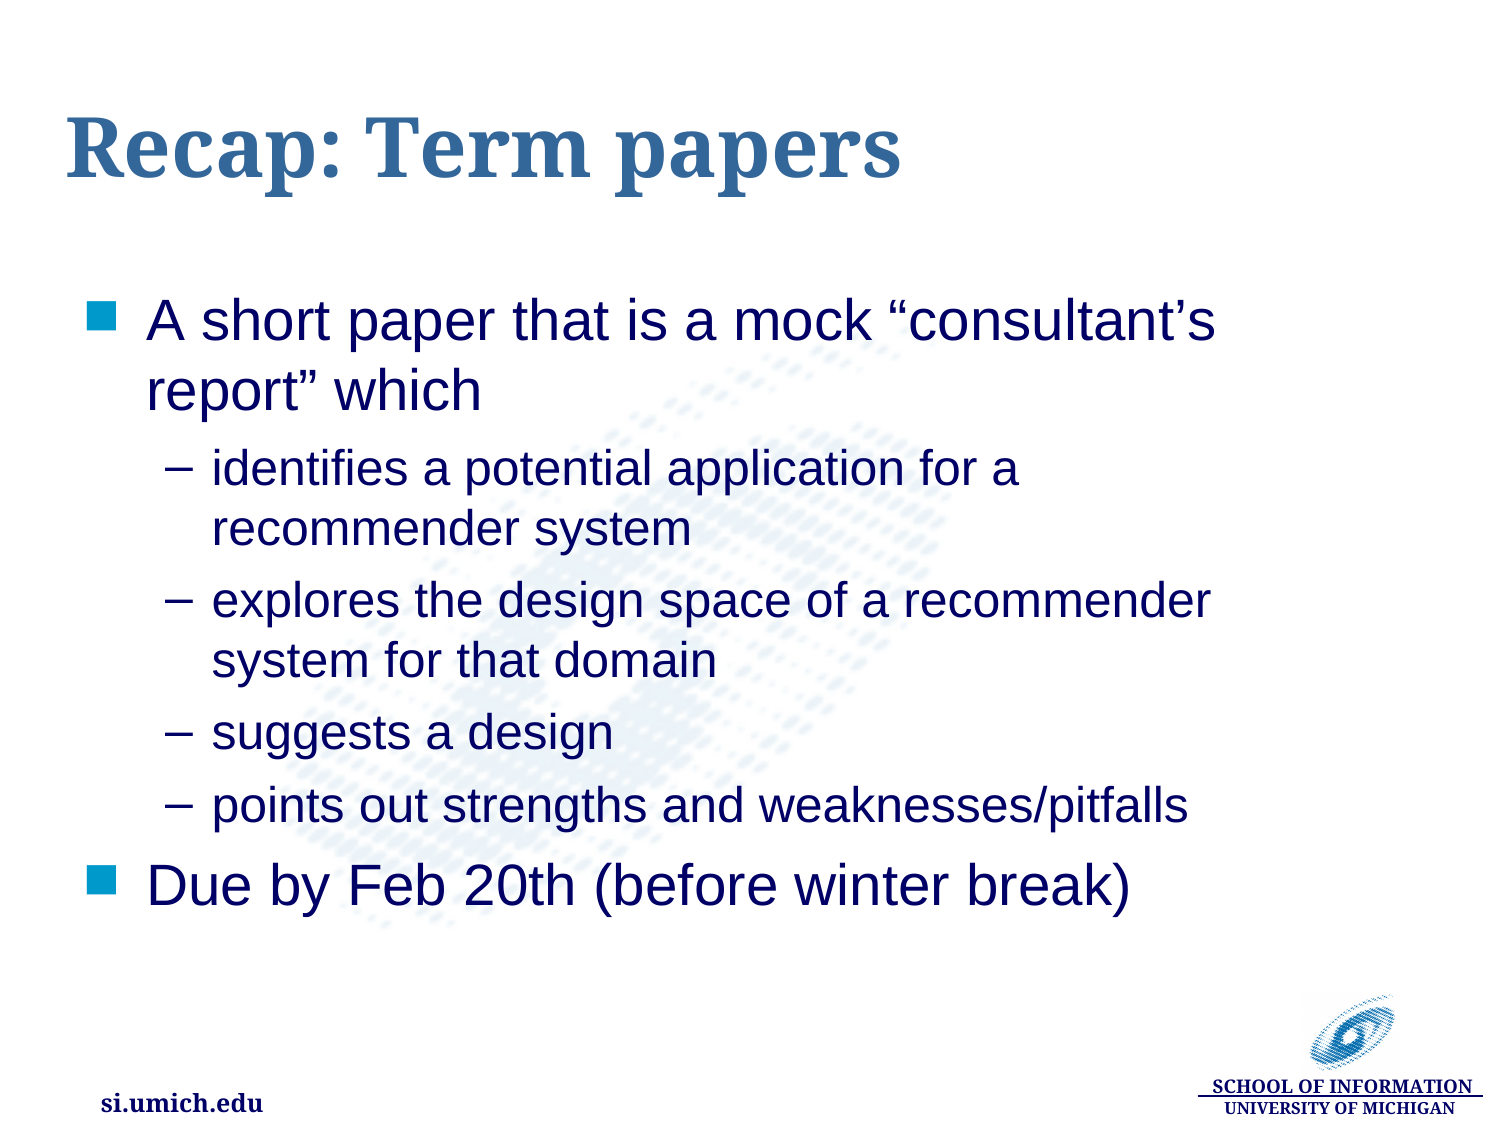

# Recap: Term papers
A short paper that is a mock “consultant’s report” which
identifies a potential application for a recommender system
explores the design space of a recommender system for that domain
suggests a design
points out strengths and weaknesses/pitfalls
Due by Feb 20th (before winter break)